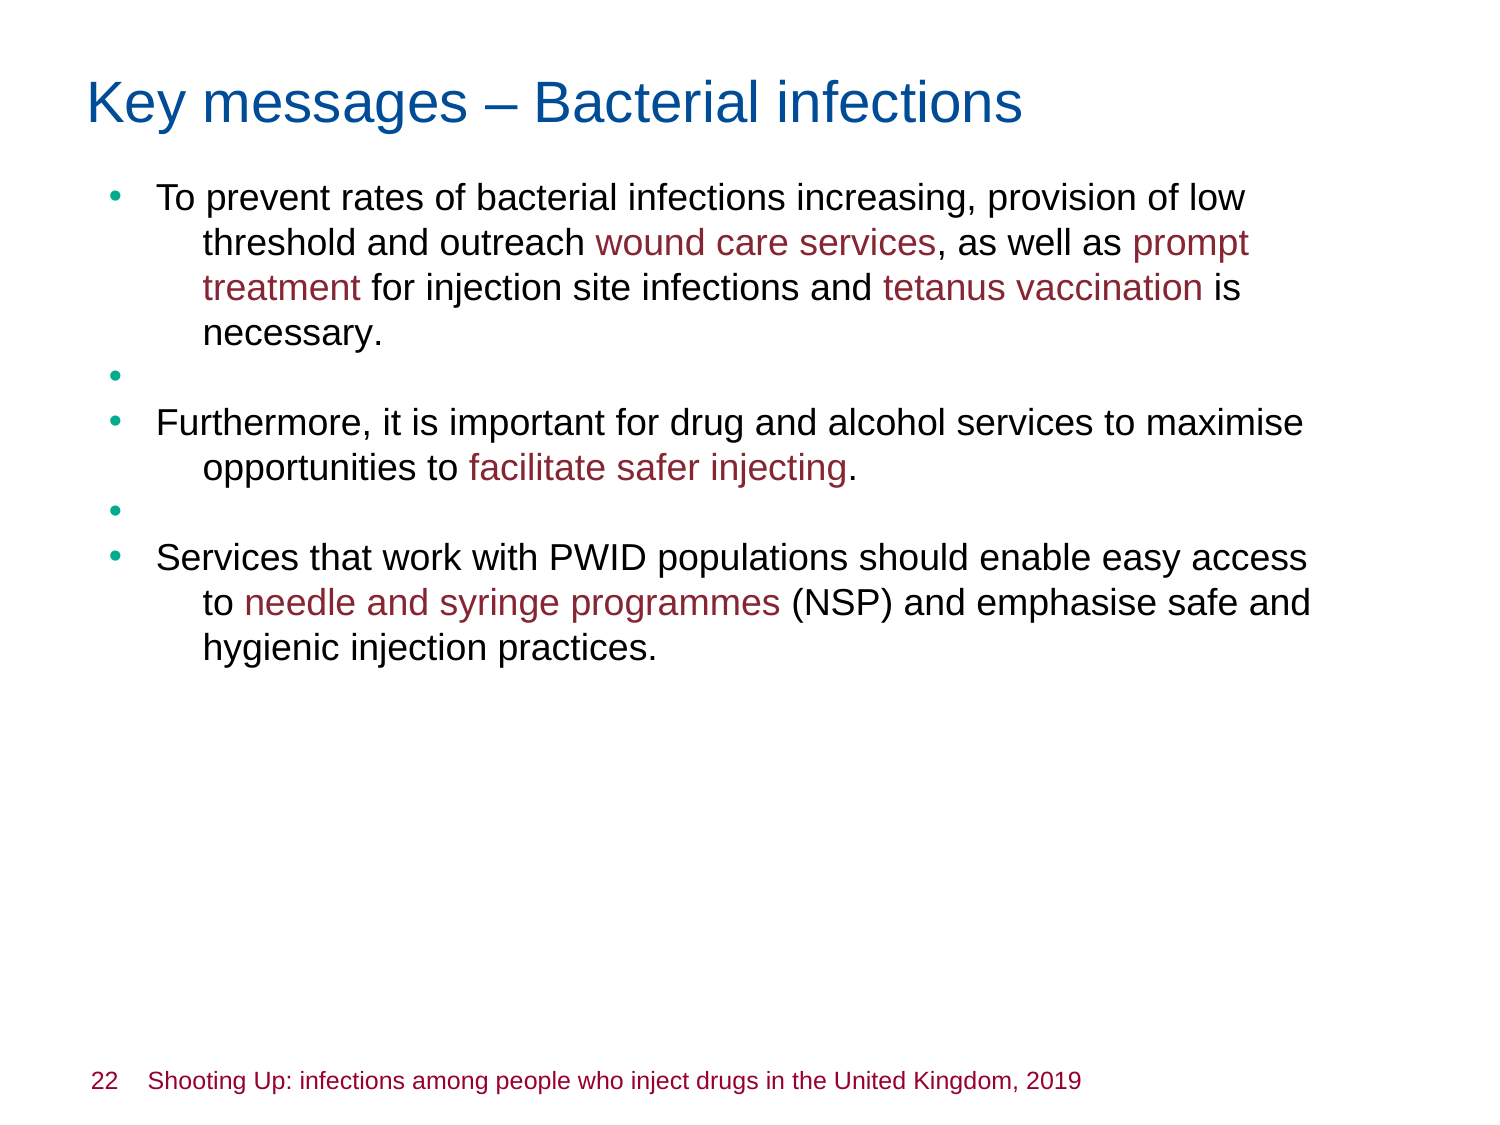

Key messages – Bacterial infections
To prevent rates of bacterial infections increasing, provision of low threshold and outreach wound care services, as well as prompt treatment for injection site infections and tetanus vaccination is necessary.
Furthermore, it is important for drug and alcohol services to maximise opportunities to facilitate safer injecting.
Services that work with PWID populations should enable easy access to needle and syringe programmes (NSP) and emphasise safe and hygienic injection practices.
 21
Shooting Up: infections among people who inject drugs in the United Kingdom, 2019